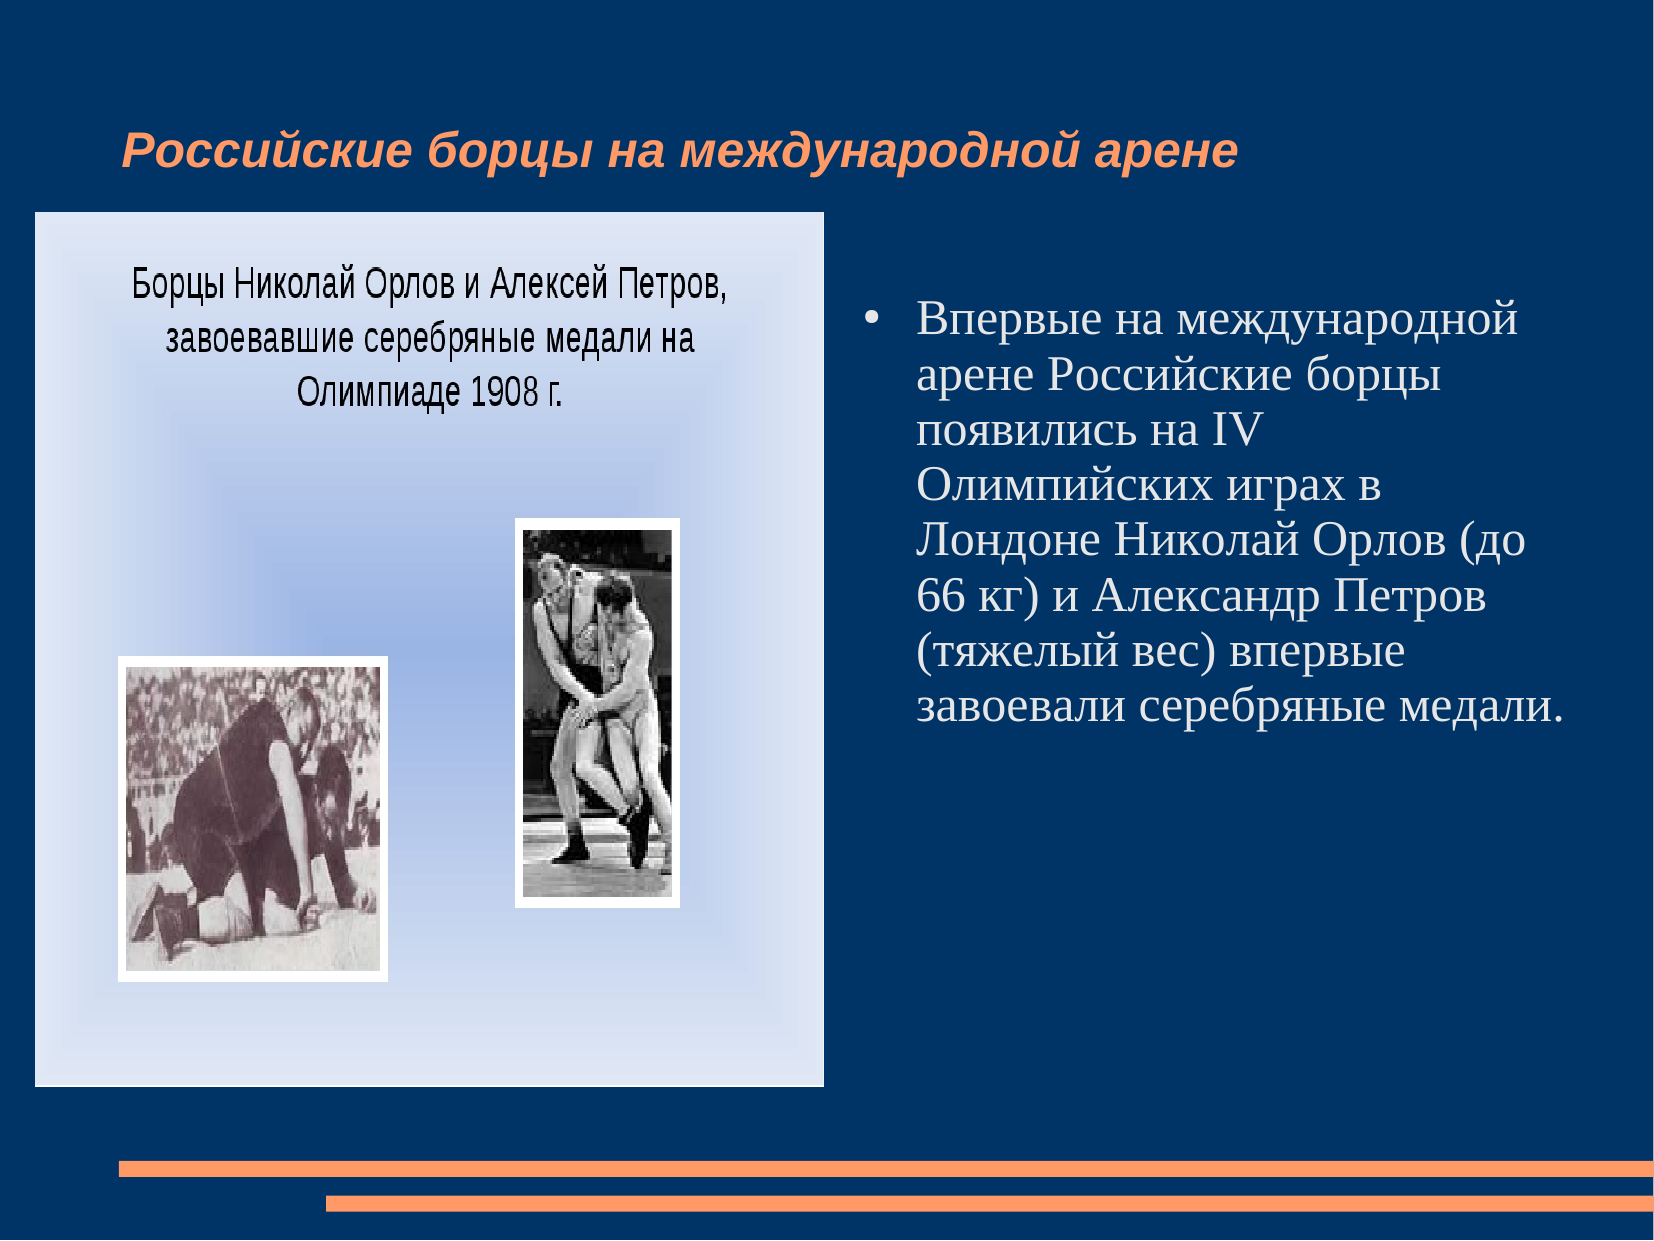

# Российские борцы на международной арене
Впервые на международной арене Российские борцы появились на IV Олимпийских играх в Лондоне Николай Орлов (до 66 кг) и Александр Петров (тяжелый вес) впервые завоевали серебряные медали.